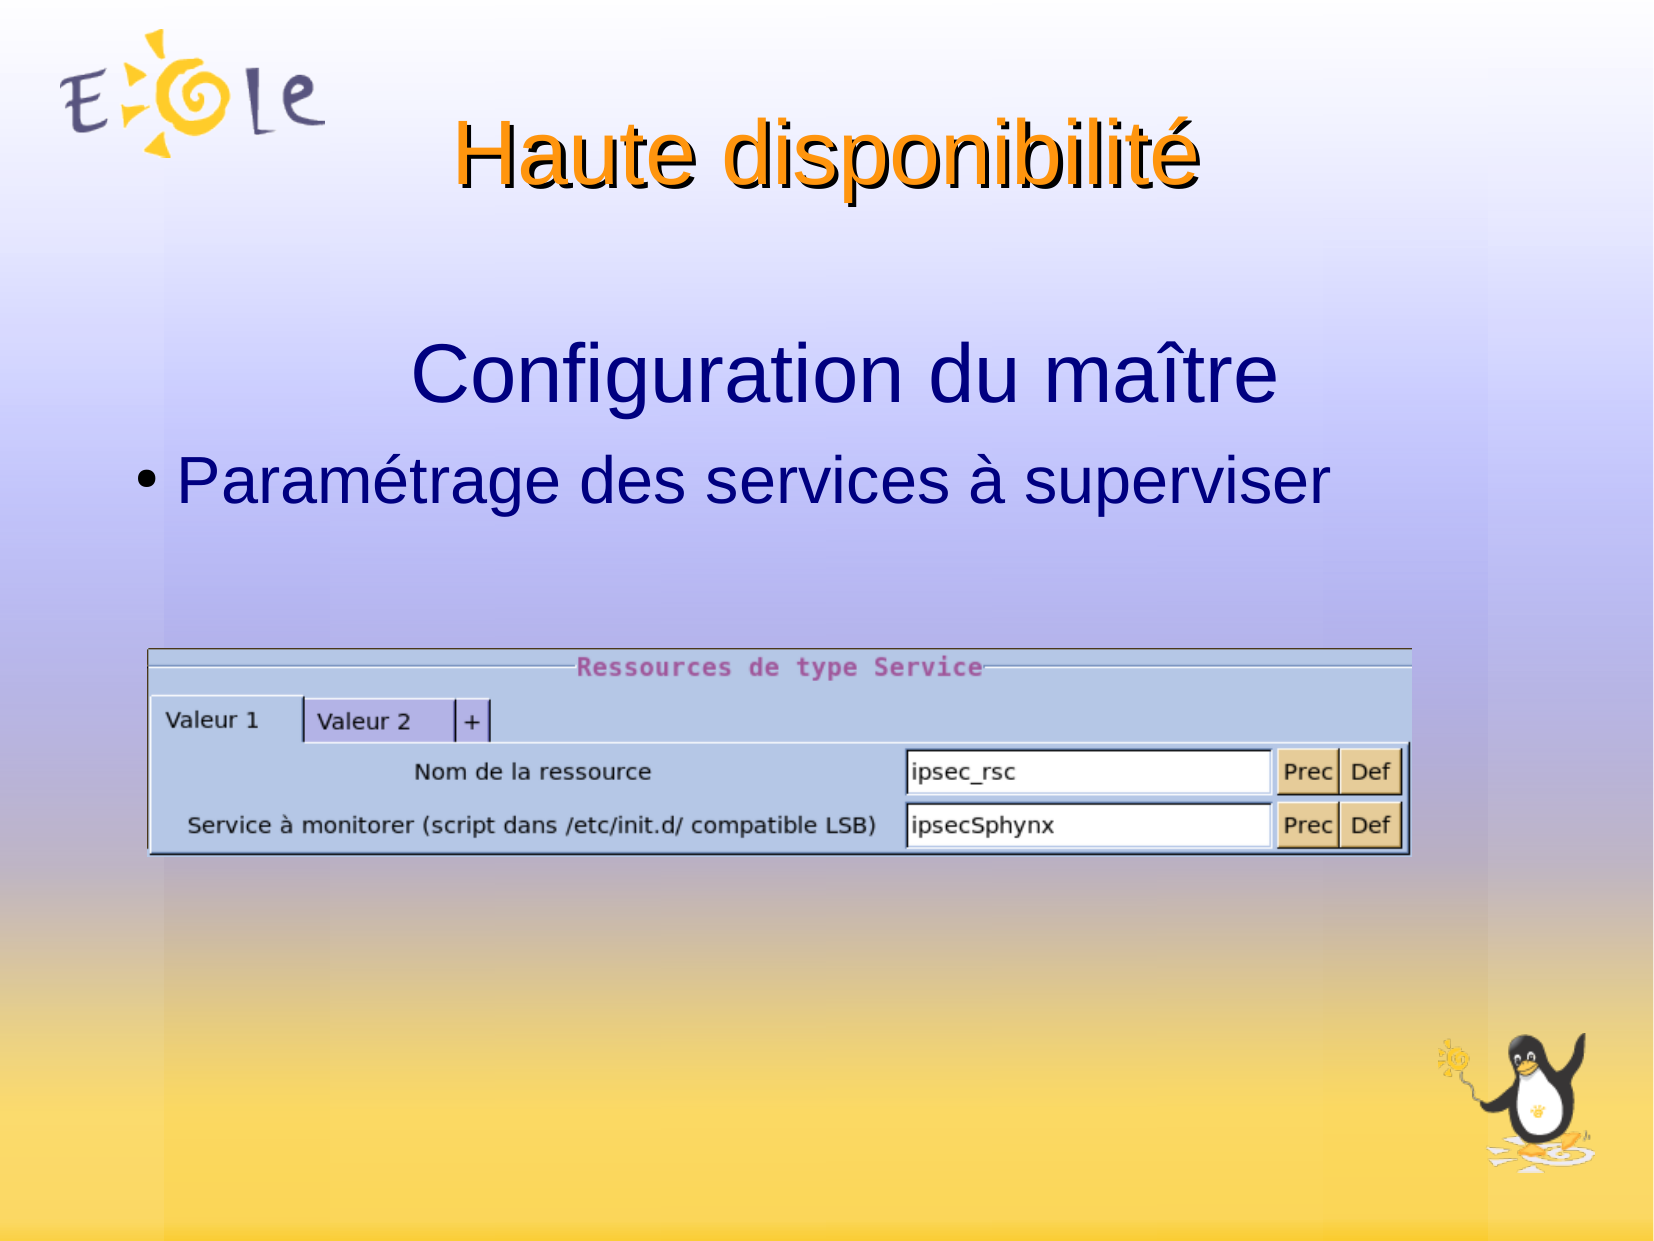

# Haute disponibilité
Configuration du maître
 Paramétrage des services à superviser